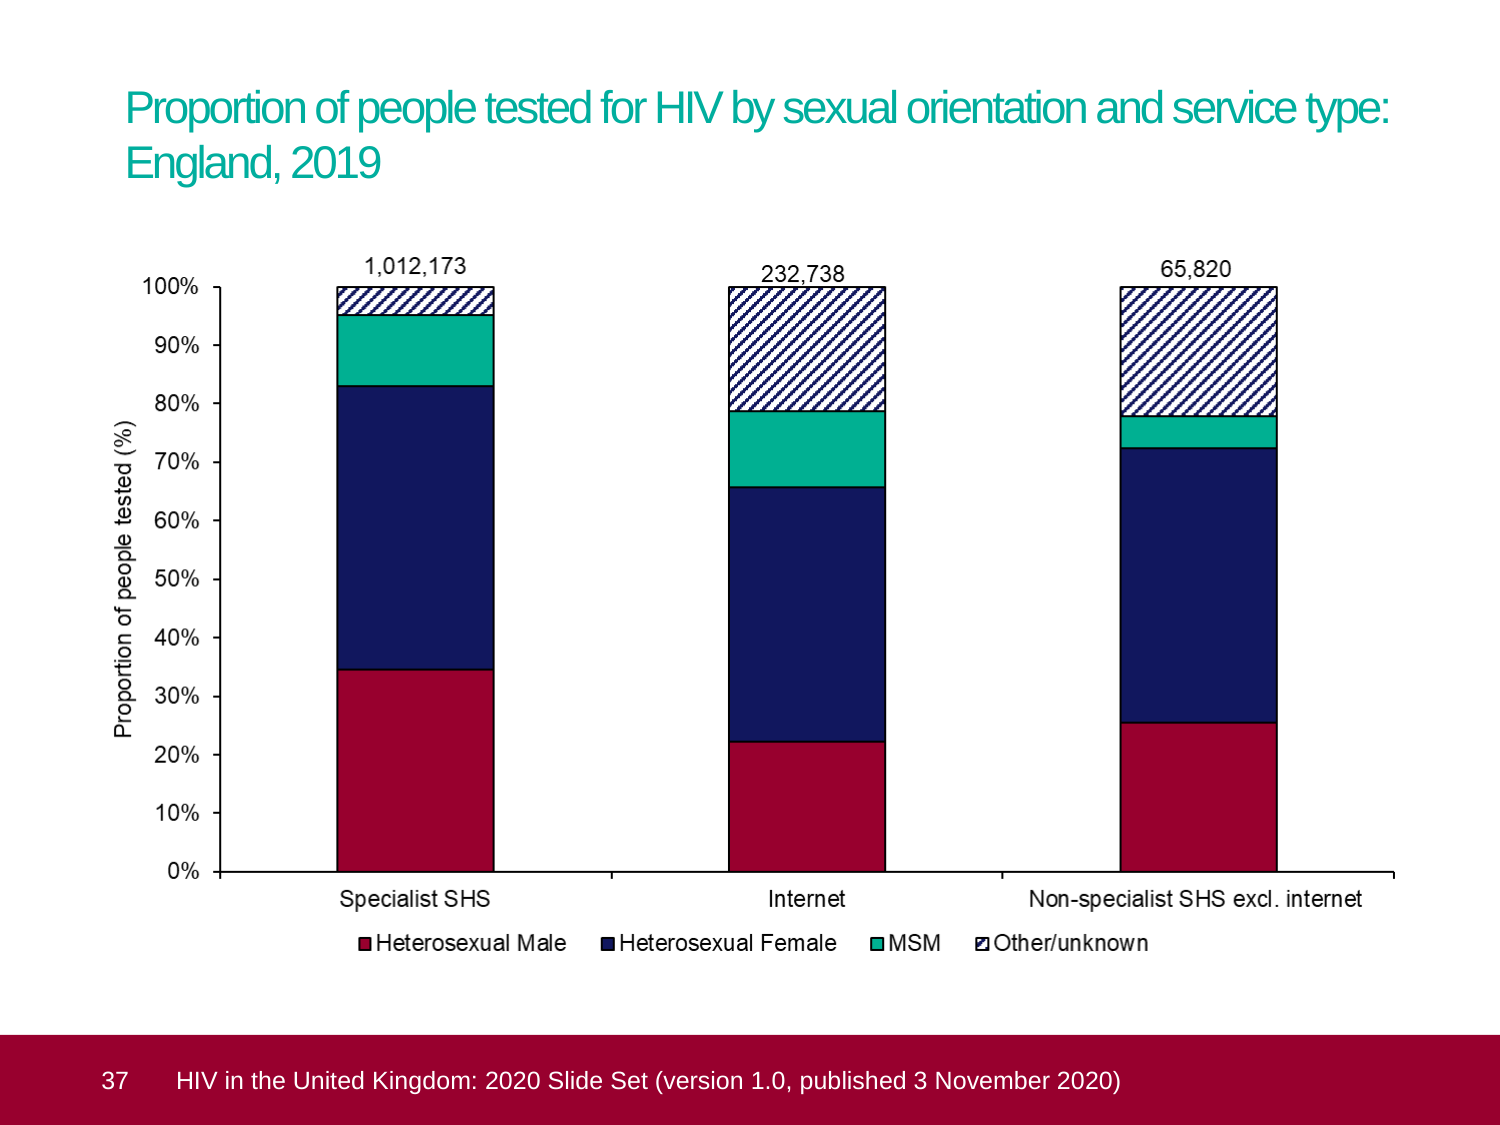

Proportion of people tested for HIV by sexual orientation and service type: England, 2019
 35
HIV in the United Kingdom: 2020 Slide Set (version 1.0, published 3 November 2020)